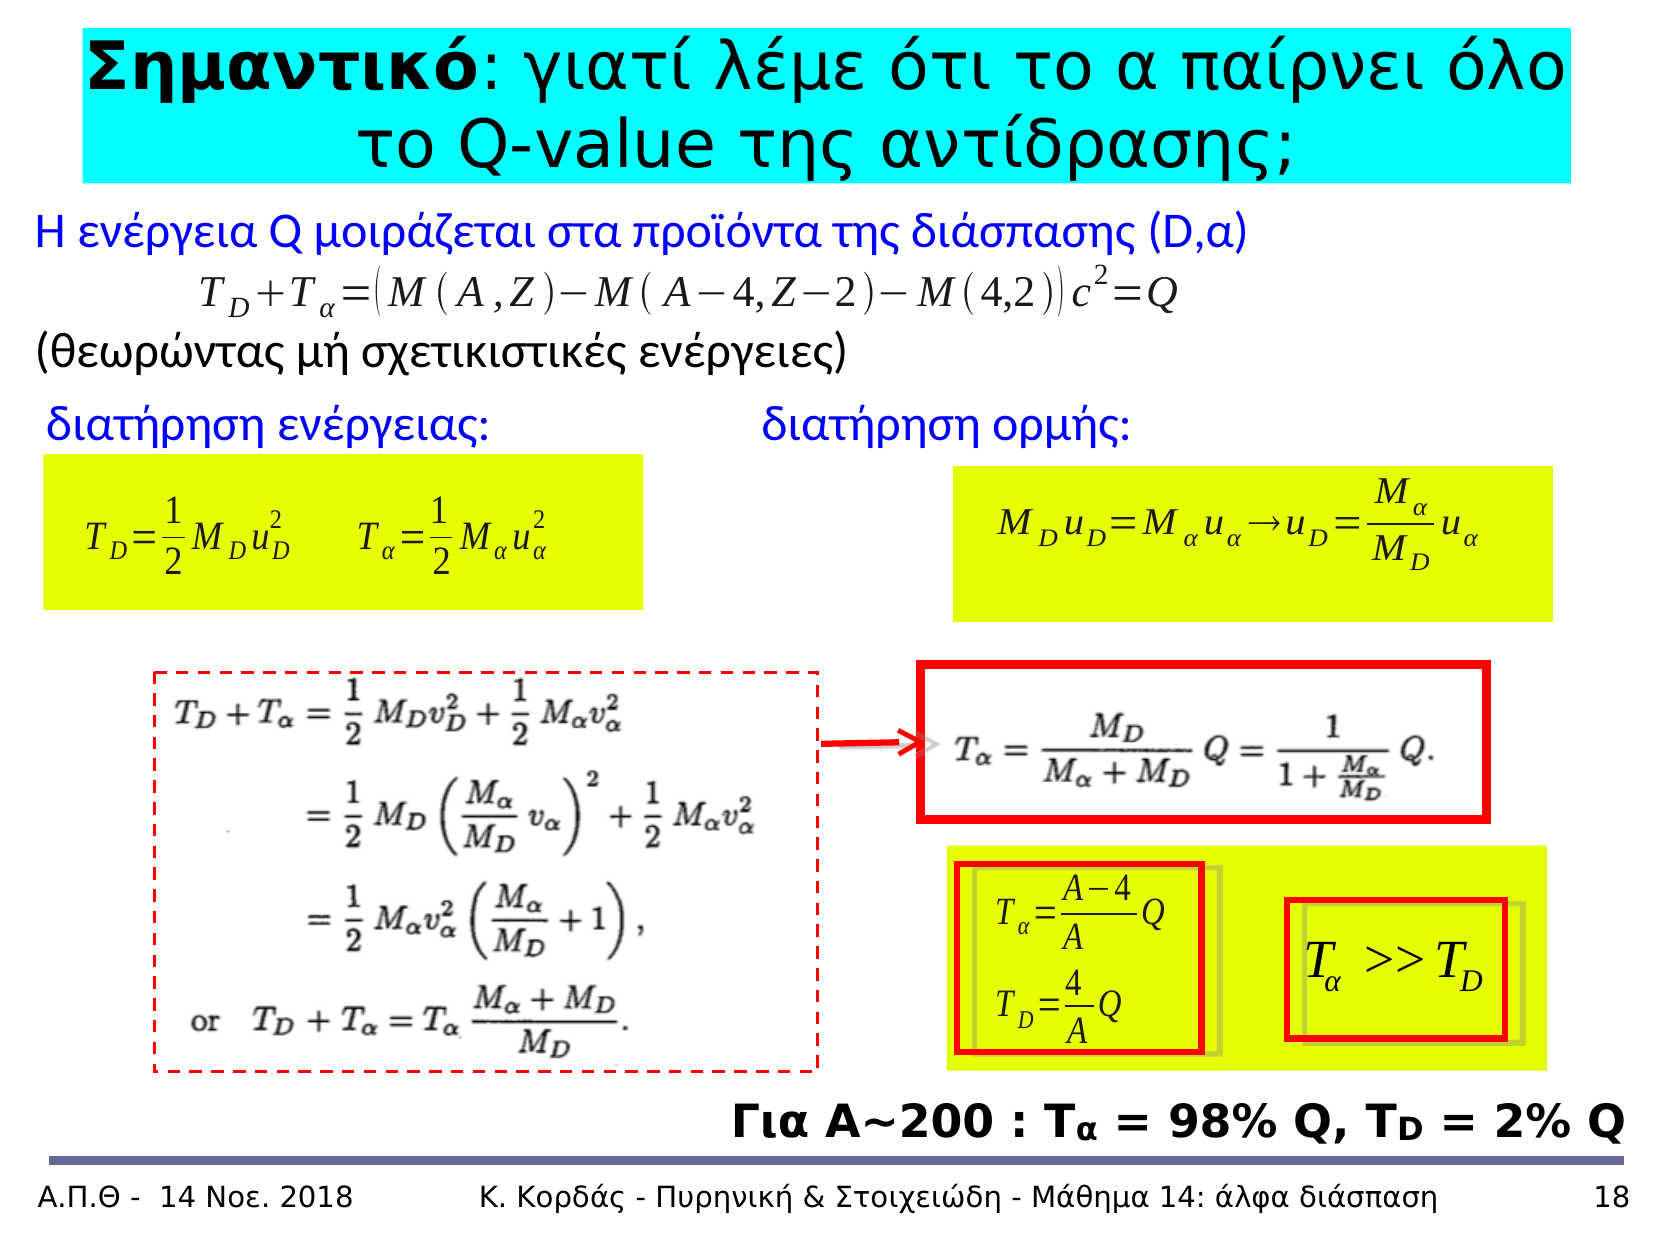

# Σημαντικό: γιατί λέμε ότι το α παίρνει όλο το Q-value της αντίδρασης;
H ενέργεια Q μοιράζεται στα προϊόντα της διάσπασης (D,α)
(θεωρώντας μή σχετικιστικές ενέργειες)
 διατήρηση ενέργειας: διατήρηση ορμής:
Για A~200 : Τα = 98% Q, TD = 2% Q
Α.Π.Θ - 14 Νοε. 2018
Κ. Κορδάς - Πυρηνική & Στοιχειώδη - Μάθημα 14: άλφα διάσπαση
18